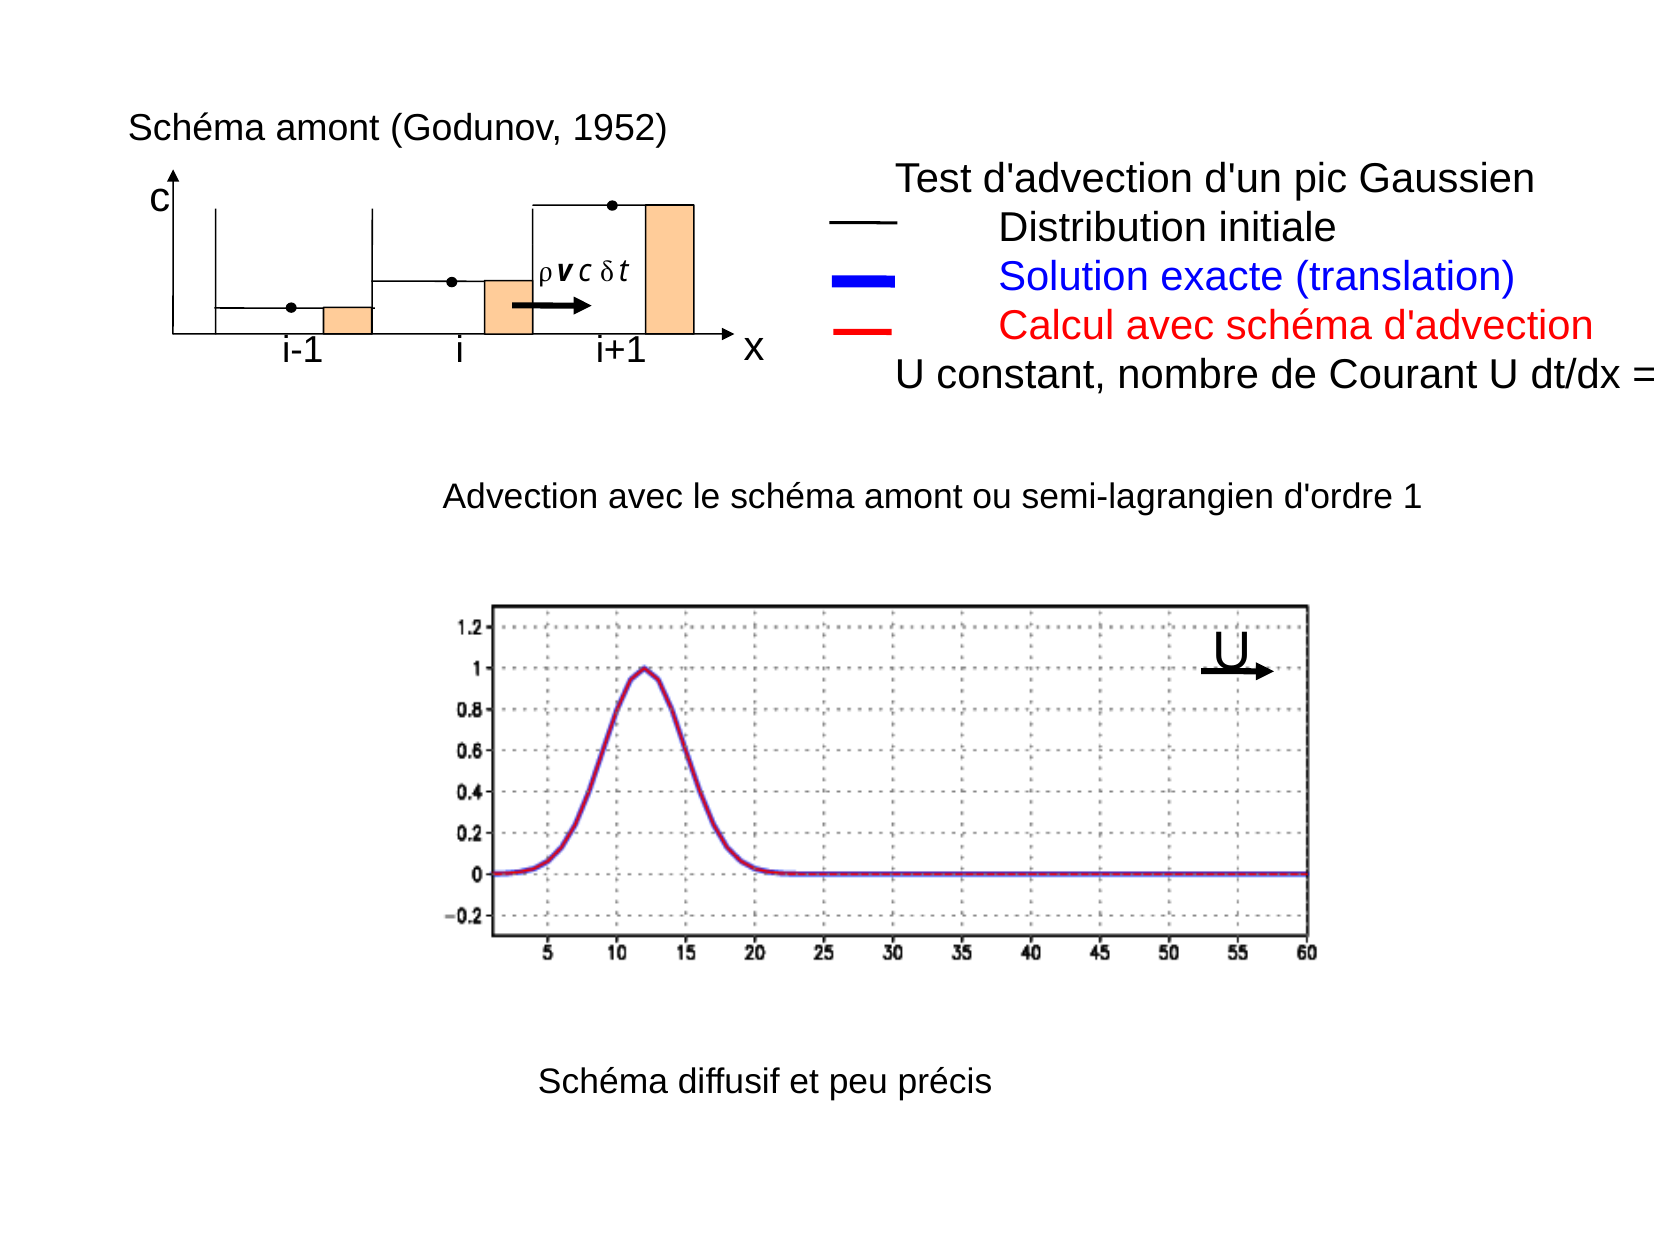

Schéma amont (Godunov, 1952)‏
c
x
i
i-1
i+1
Test d'advection d'un pic Gaussien
 Distribution initiale
 Solution exacte (translation)‏
 Calcul avec schéma d'advection
U constant, nombre de Courant U dt/dx = 0,2
Advection avec le schéma amont ou semi-lagrangien d'ordre 1
U
Schéma diffusif et peu précis